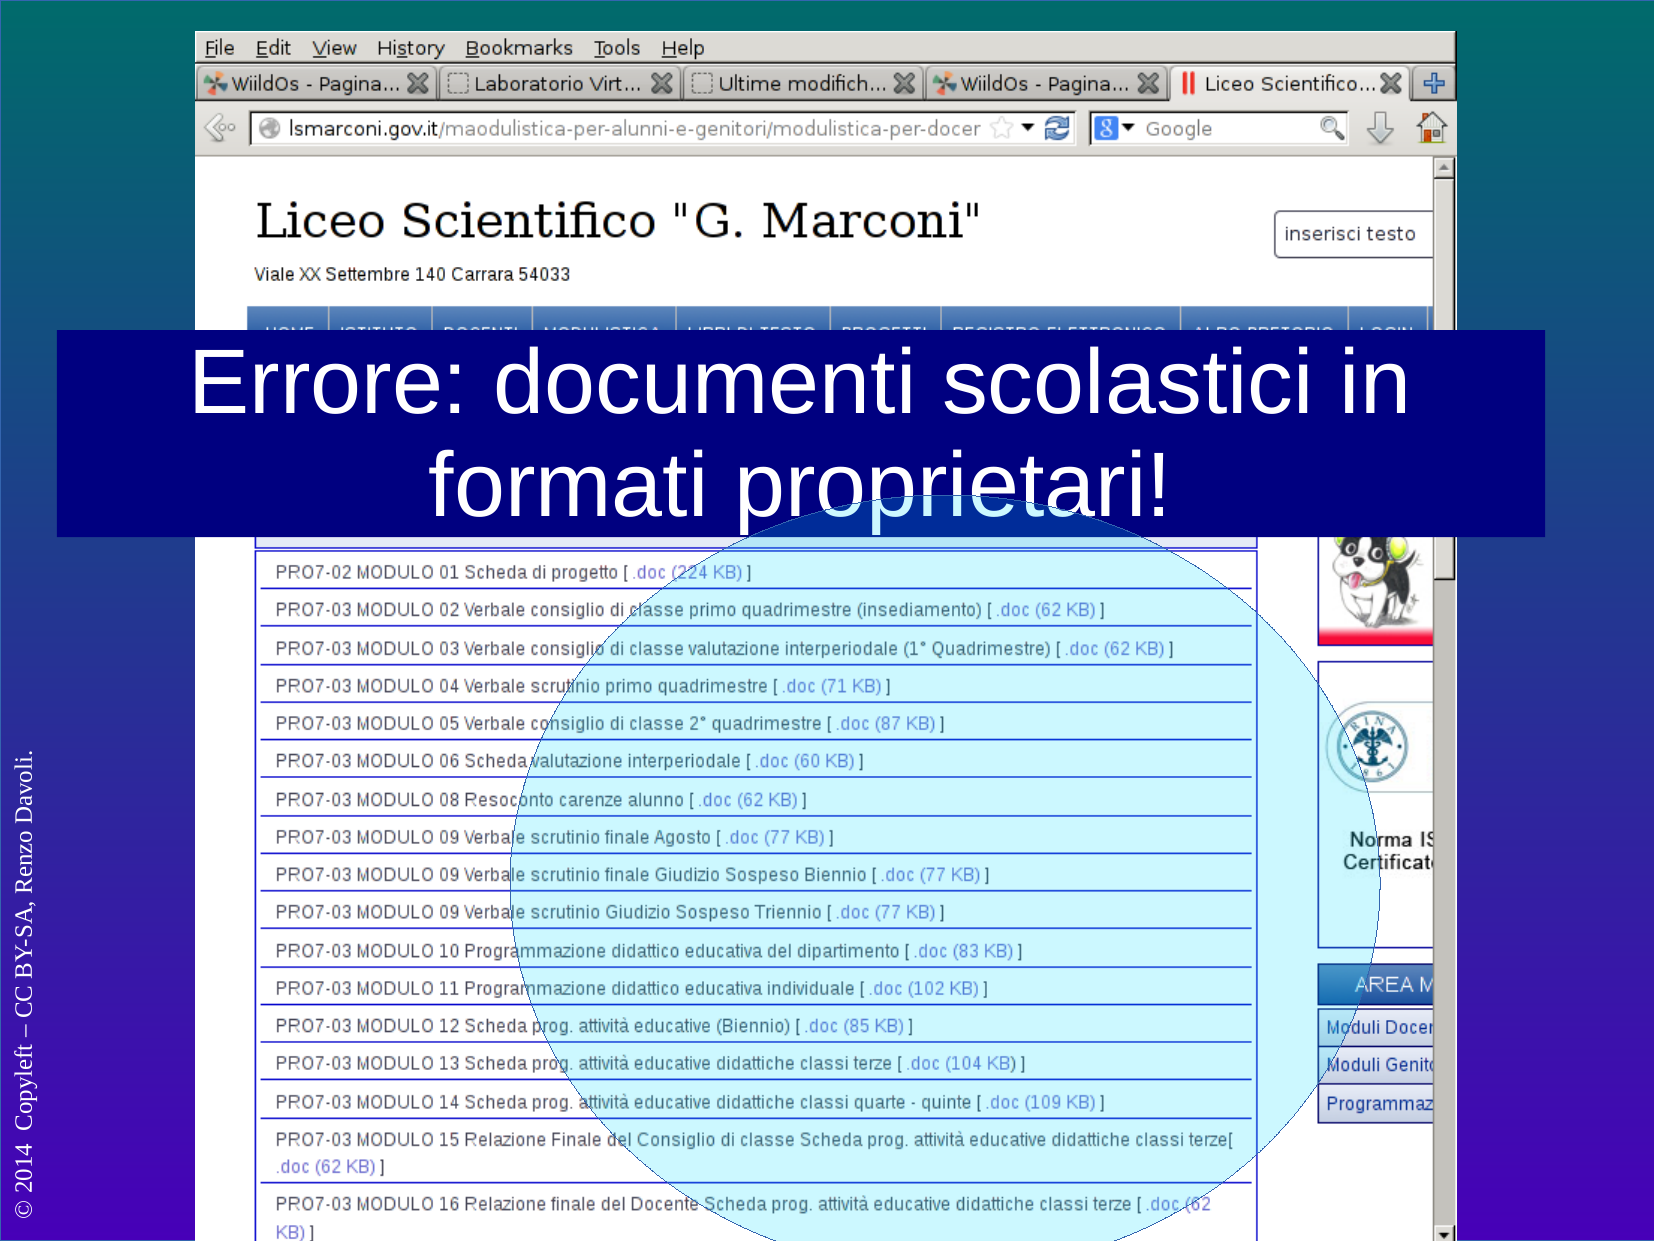

# Errore: documenti scolastici in formati proprietari!